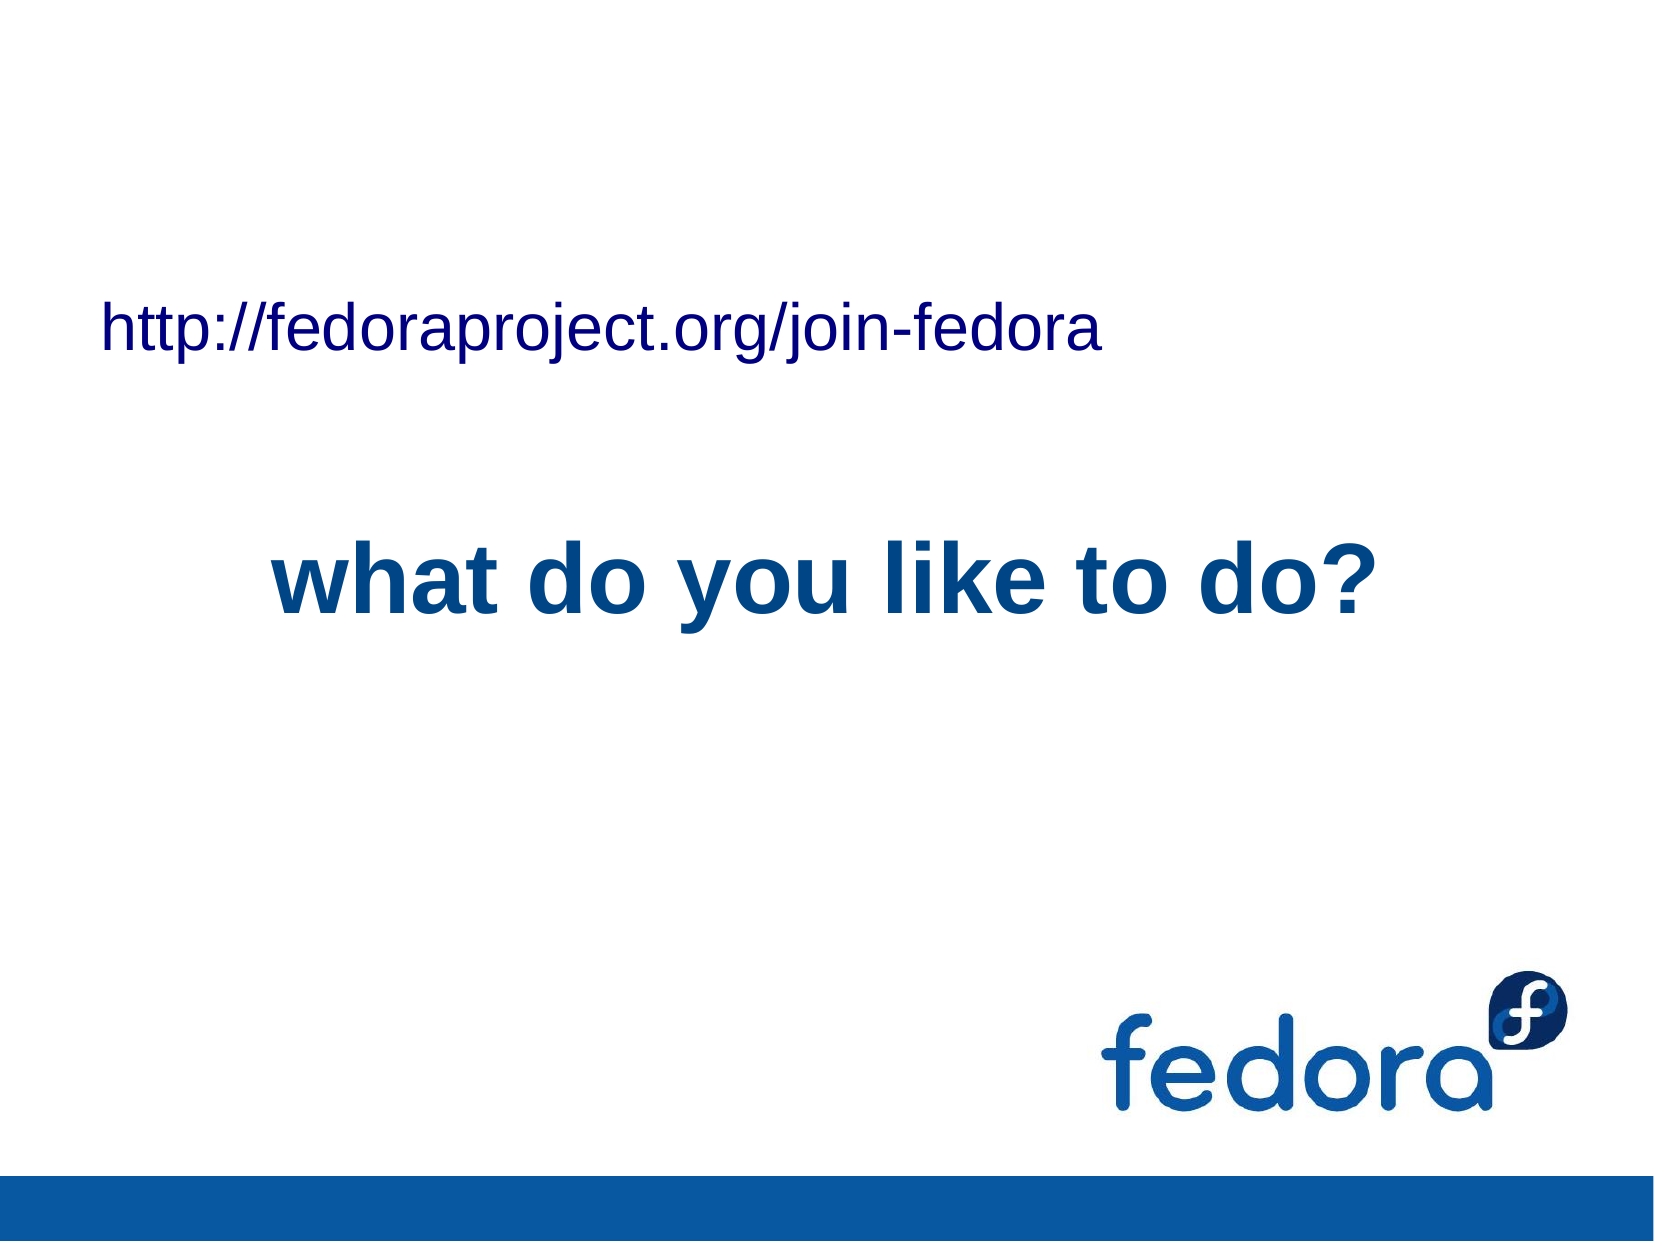

# what do you like to do?
http://fedoraproject.org/join-fedora